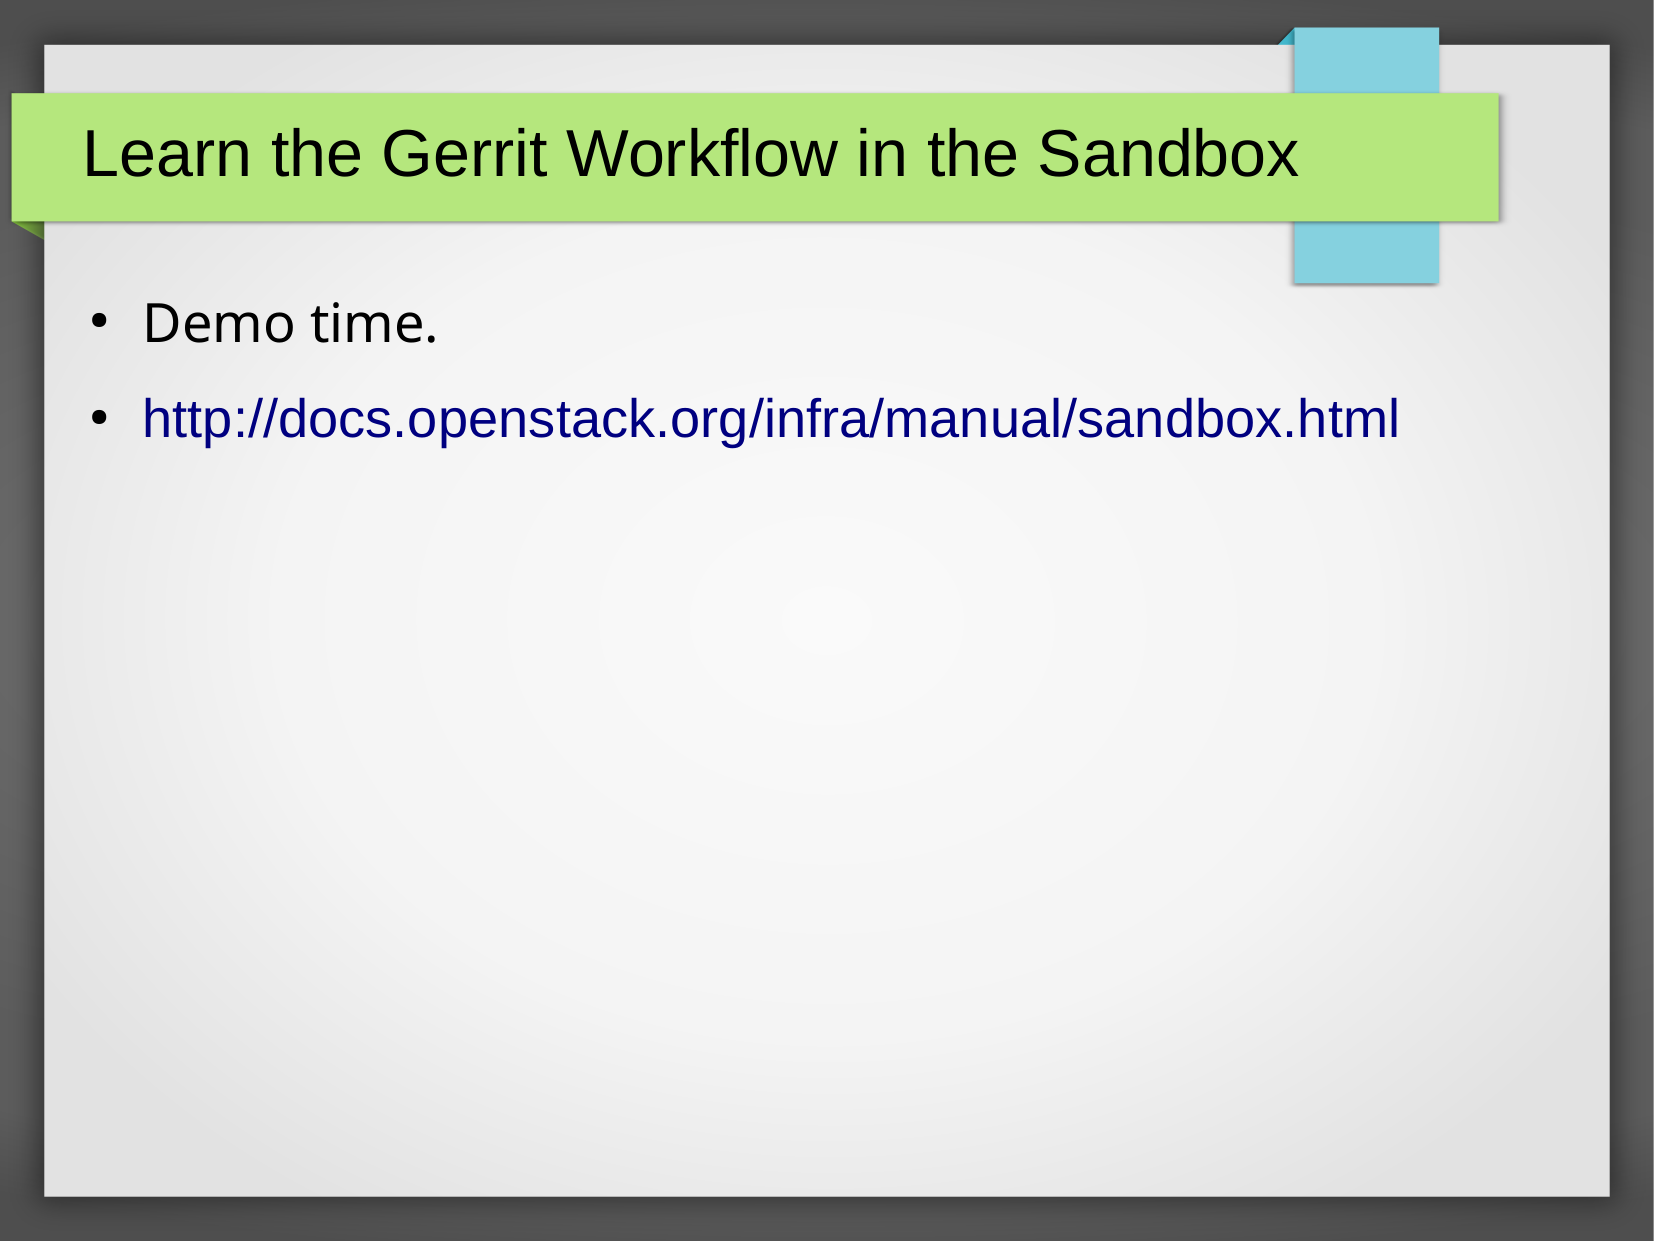

# Learn the Gerrit Workflow in the Sandbox
Demo time.
http://docs.openstack.org/infra/manual/sandbox.html